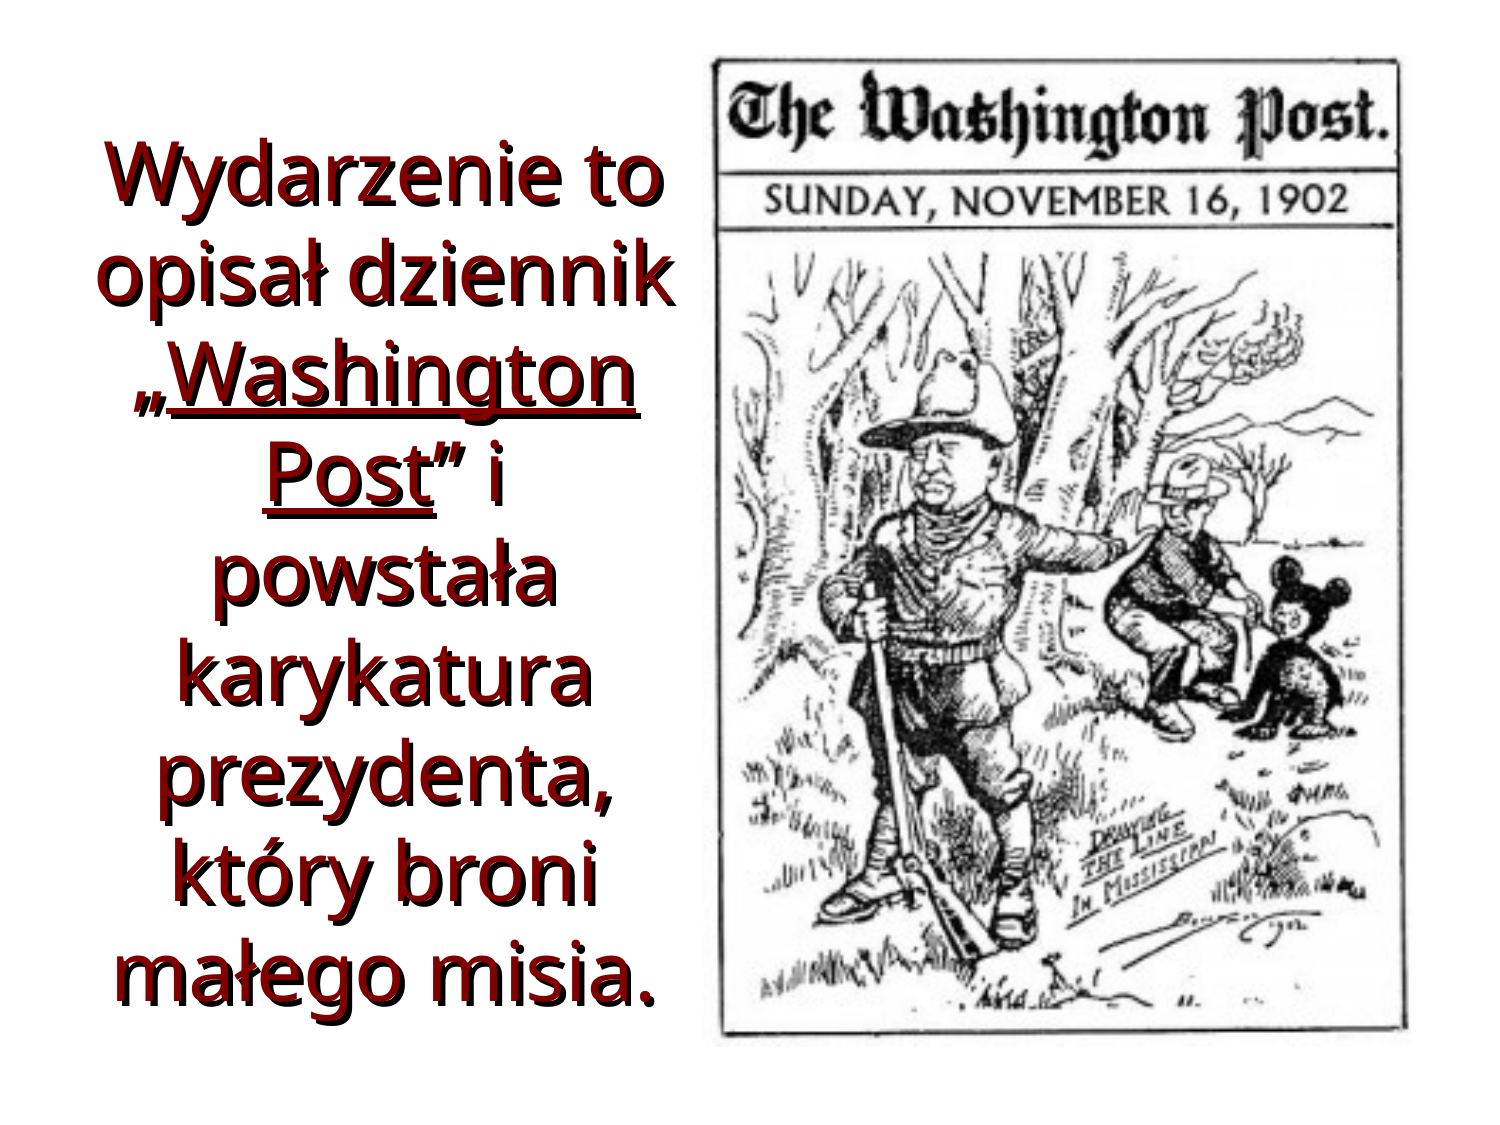

# Wydarzenie to opisał dziennik „Washington Post” i powstała karykatura prezydenta, który broni małego misia.